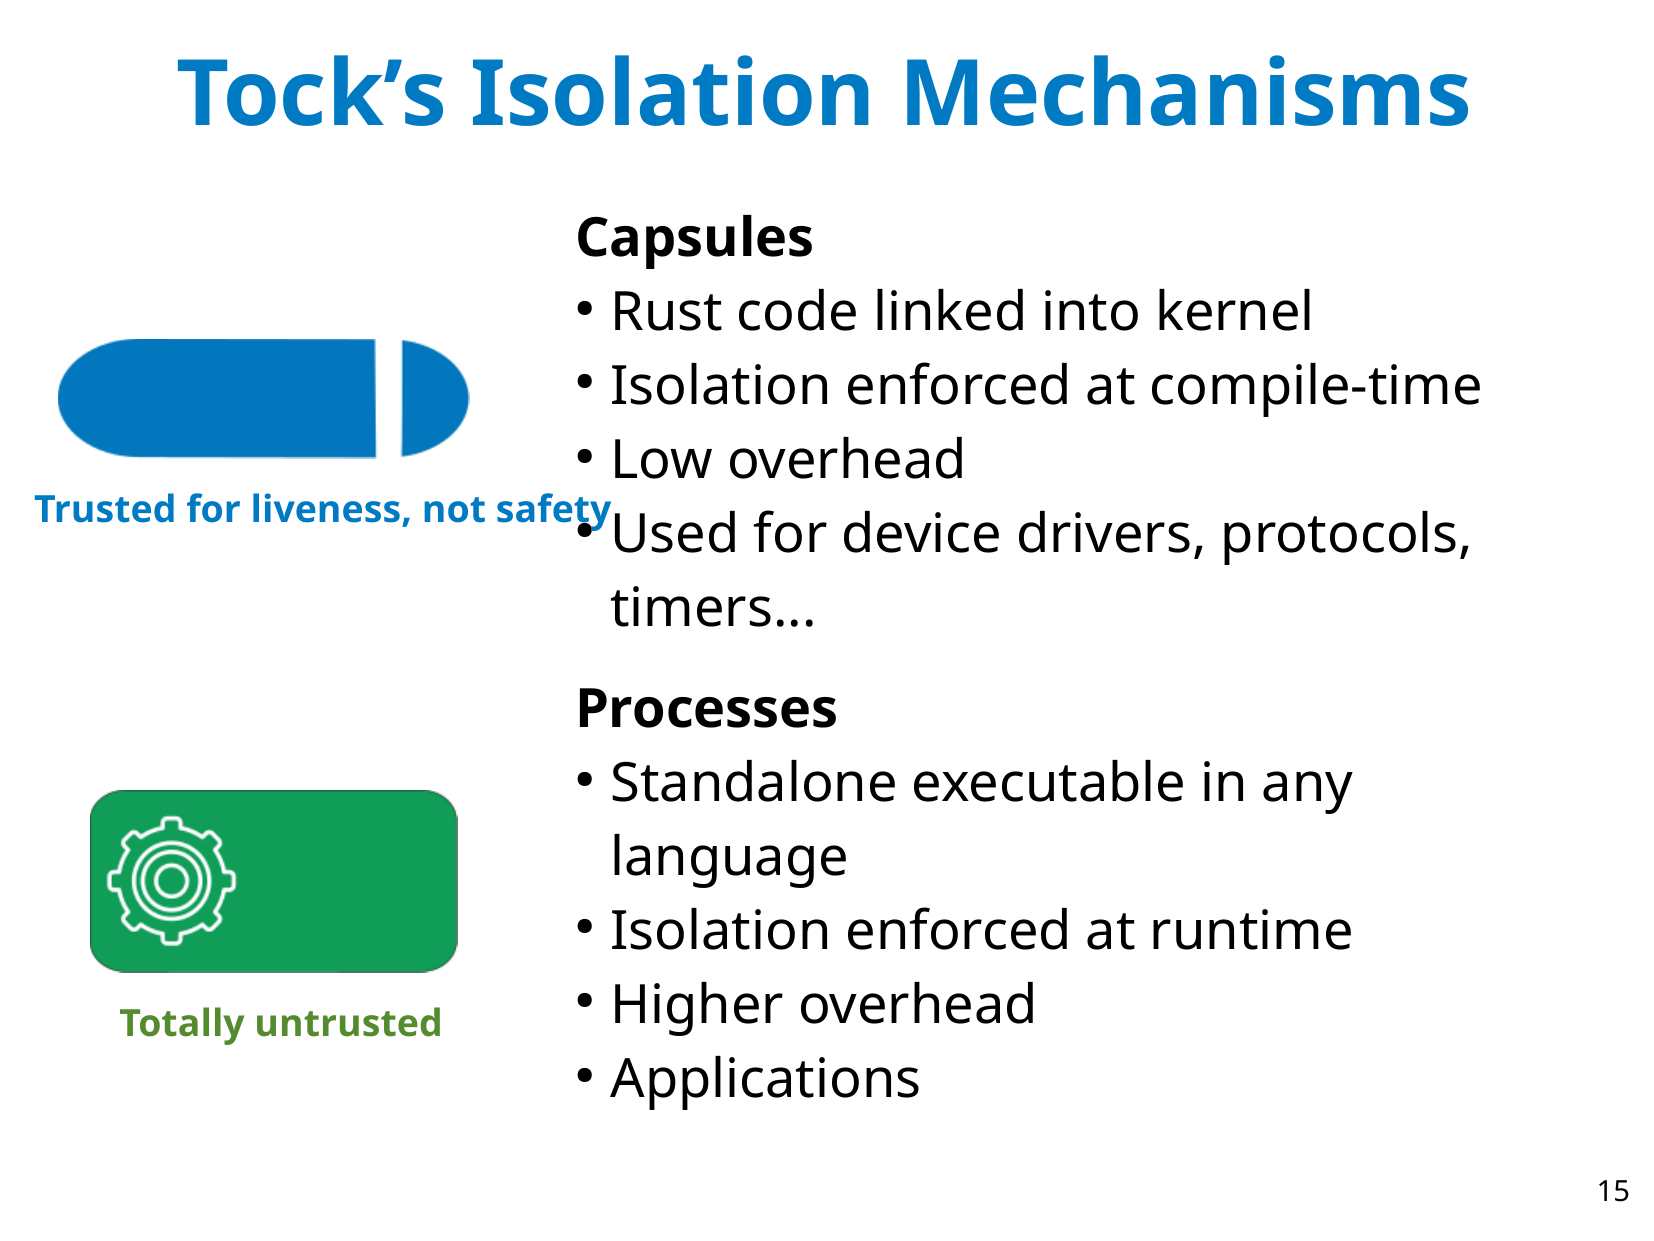

Tock’s Isolation Mechanisms
Capsules
Rust code linked into kernel
Isolation enforced at compile-time
Low overhead
Used for device drivers, protocols, timers...
Trusted for liveness, not safety
Processes
Standalone executable in any language
Isolation enforced at runtime
Higher overhead
Applications
Totally untrusted
15